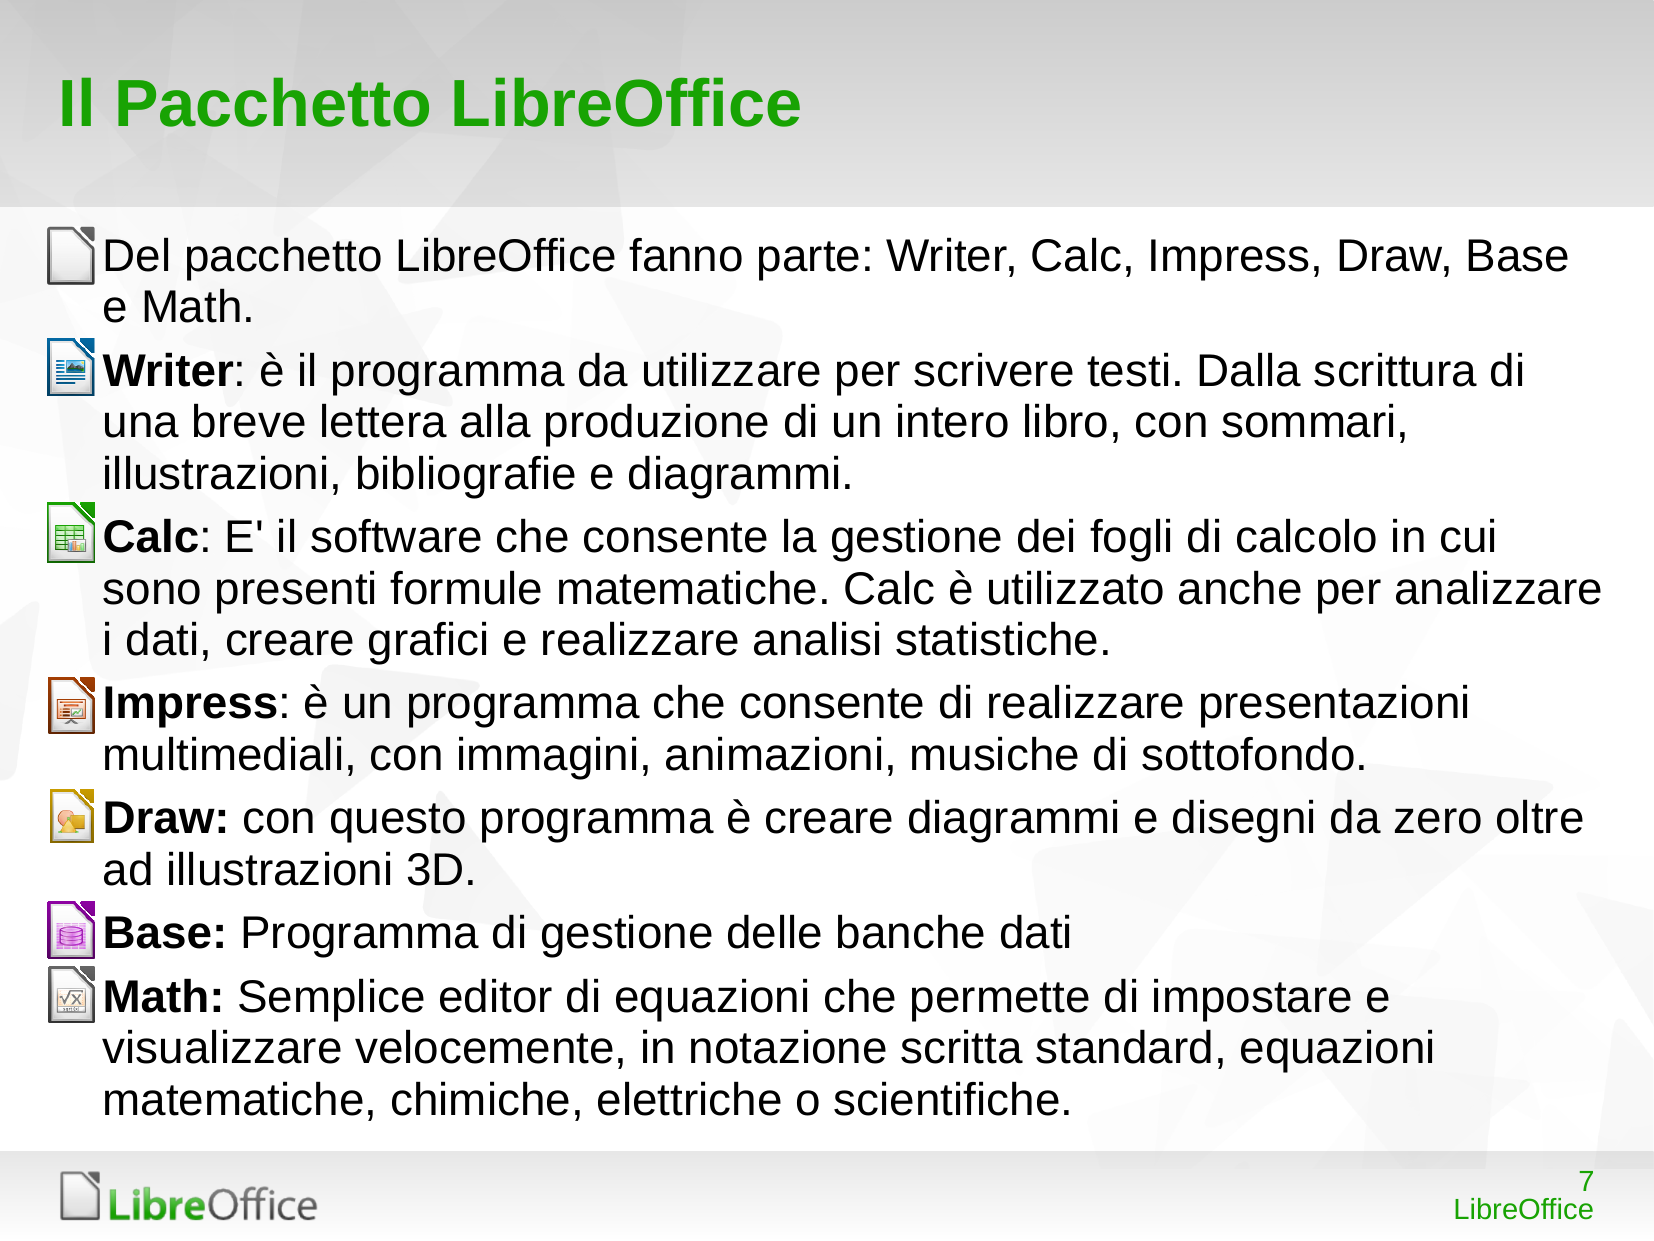

# Il Pacchetto LibreOffice
Del pacchetto LibreOffice fanno parte: Writer, Calc, Impress, Draw, Base e Math.
Writer: è il programma da utilizzare per scrivere testi. Dalla scrittura di una breve lettera alla produzione di un intero libro, con sommari, illustrazioni, bibliografie e diagrammi.
Calc: E' il software che consente la gestione dei fogli di calcolo in cui sono presenti formule matematiche. Calc è utilizzato anche per analizzare i dati, creare grafici e realizzare analisi statistiche.
Impress: è un programma che consente di realizzare presentazioni multimediali, con immagini, animazioni, musiche di sottofondo.
Draw: con questo programma è creare diagrammi e disegni da zero oltre ad illustrazioni 3D.
Base: Programma di gestione delle banche dati
Math: Semplice editor di equazioni che permette di impostare e visualizzare velocemente, in notazione scritta standard, equazioni matematiche, chimiche, elettriche o scientifiche.
7
LibreOffice